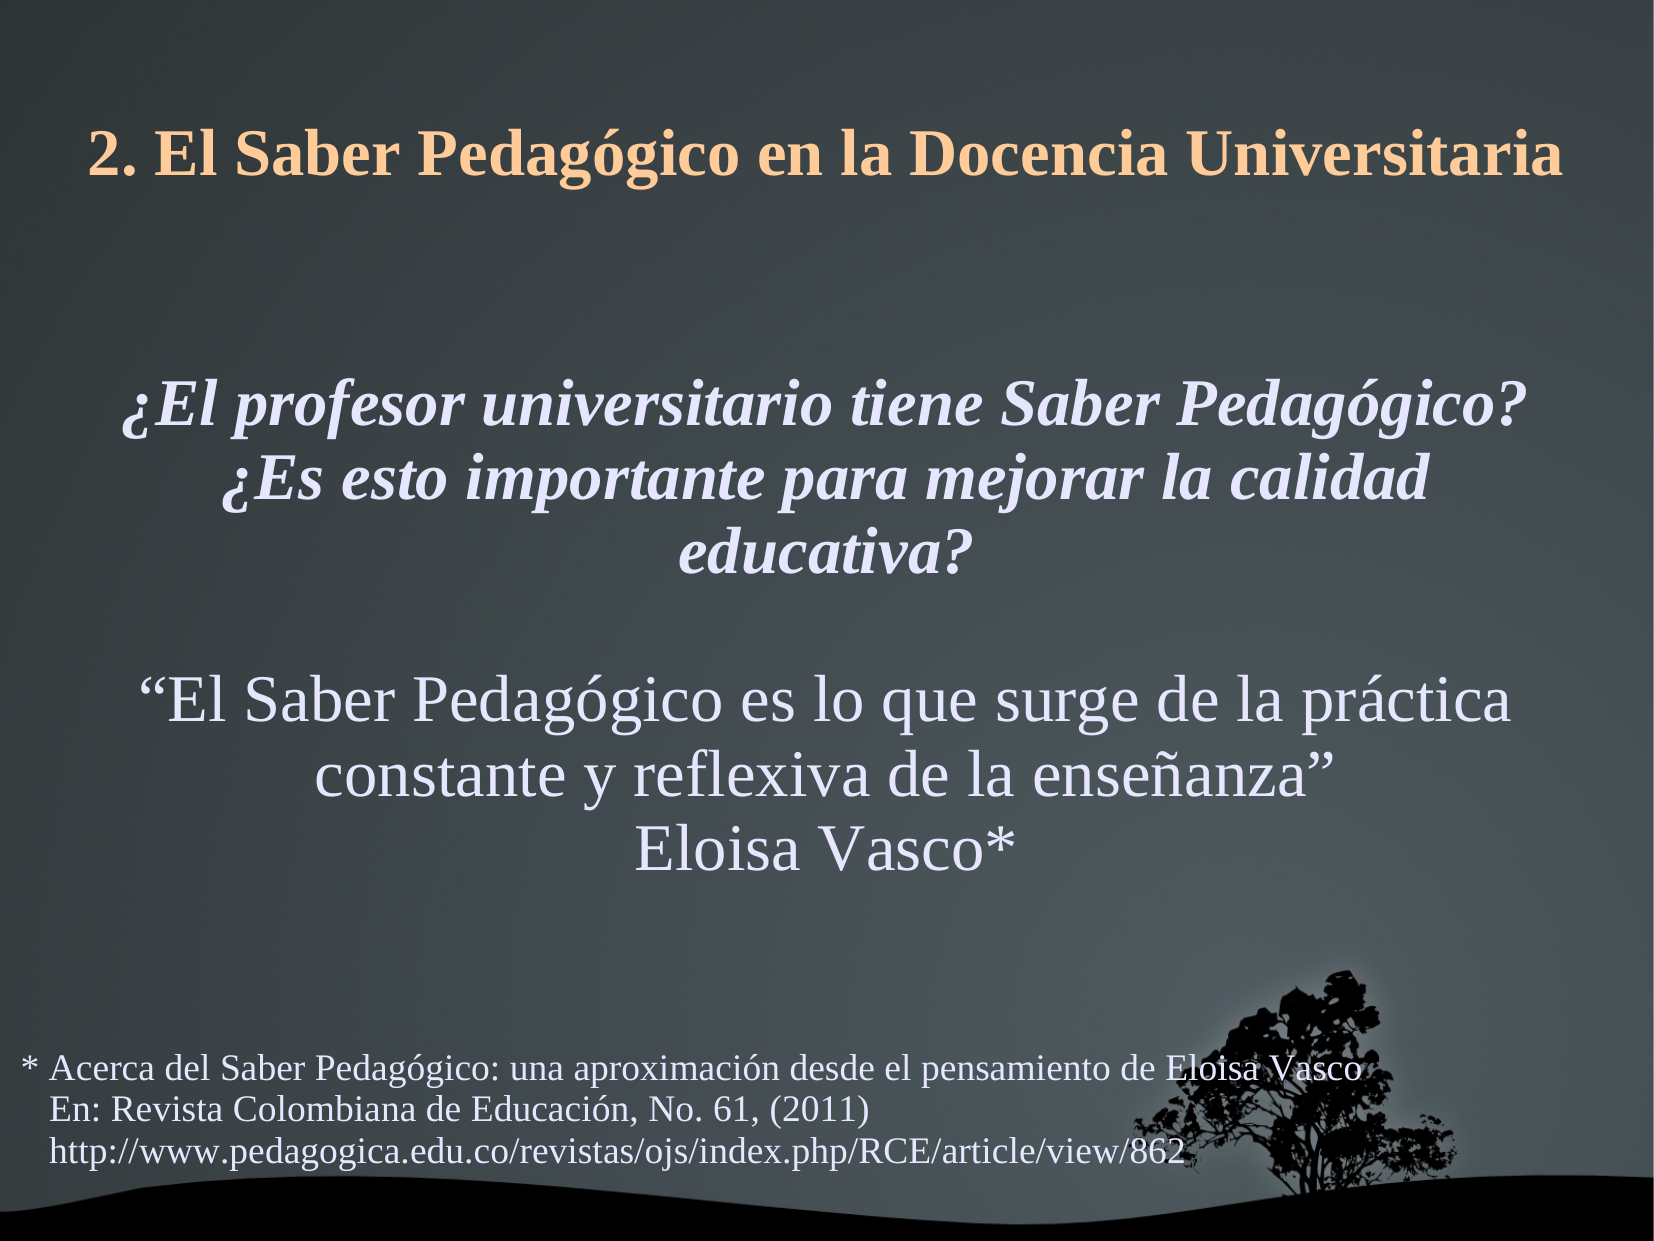

# 2. El Saber Pedagógico en la Docencia Universitaria
¿El profesor universitario tiene Saber Pedagógico? ¿Es esto importante para mejorar la calidad educativa?
“El Saber Pedagógico es lo que surge de la práctica constante y reflexiva de la enseñanza”
Eloisa Vasco*
* Acerca del Saber Pedagógico: una aproximación desde el pensamiento de Eloisa Vasco
 En: Revista Colombiana de Educación, No. 61, (2011)
 http://www.pedagogica.edu.co/revistas/ojs/index.php/RCE/article/view/862